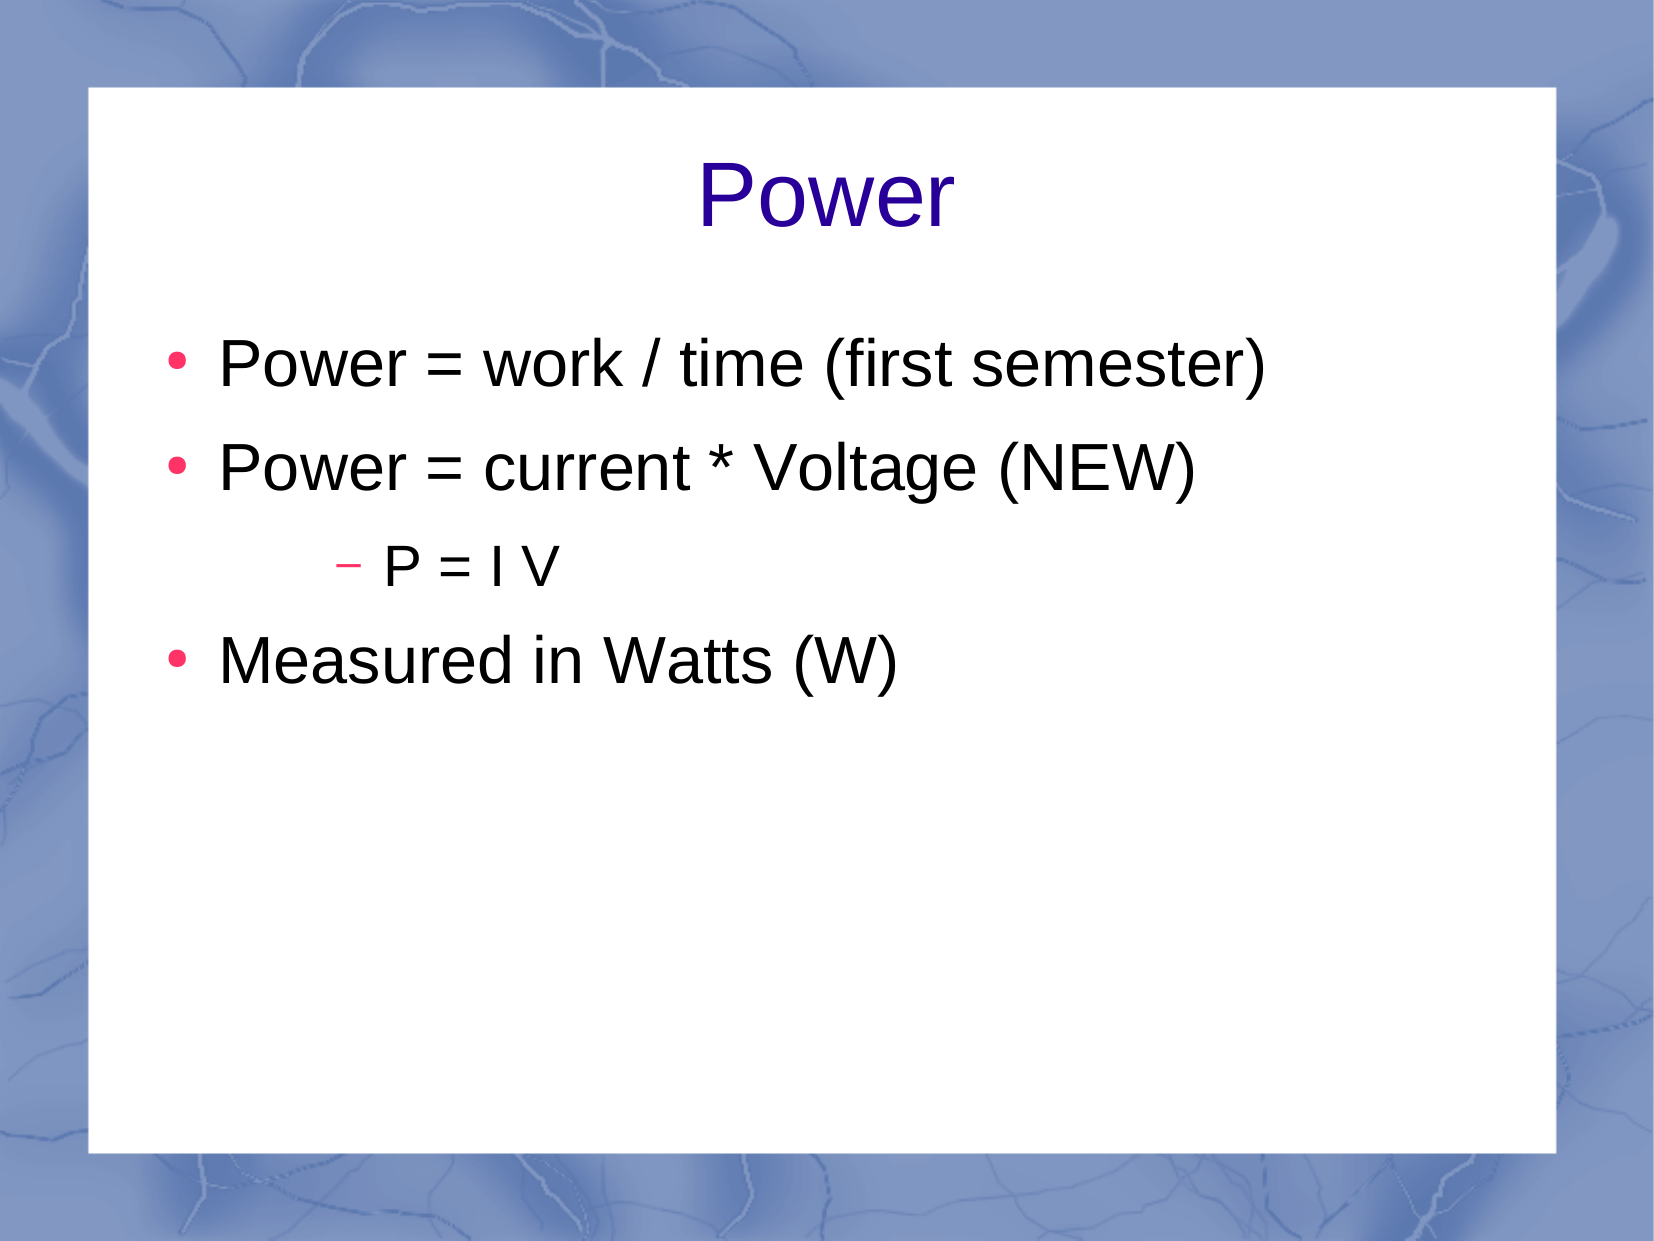

# Power
Power = work / time (first semester)
Power = current * Voltage (NEW)
P = I V
Measured in Watts (W)